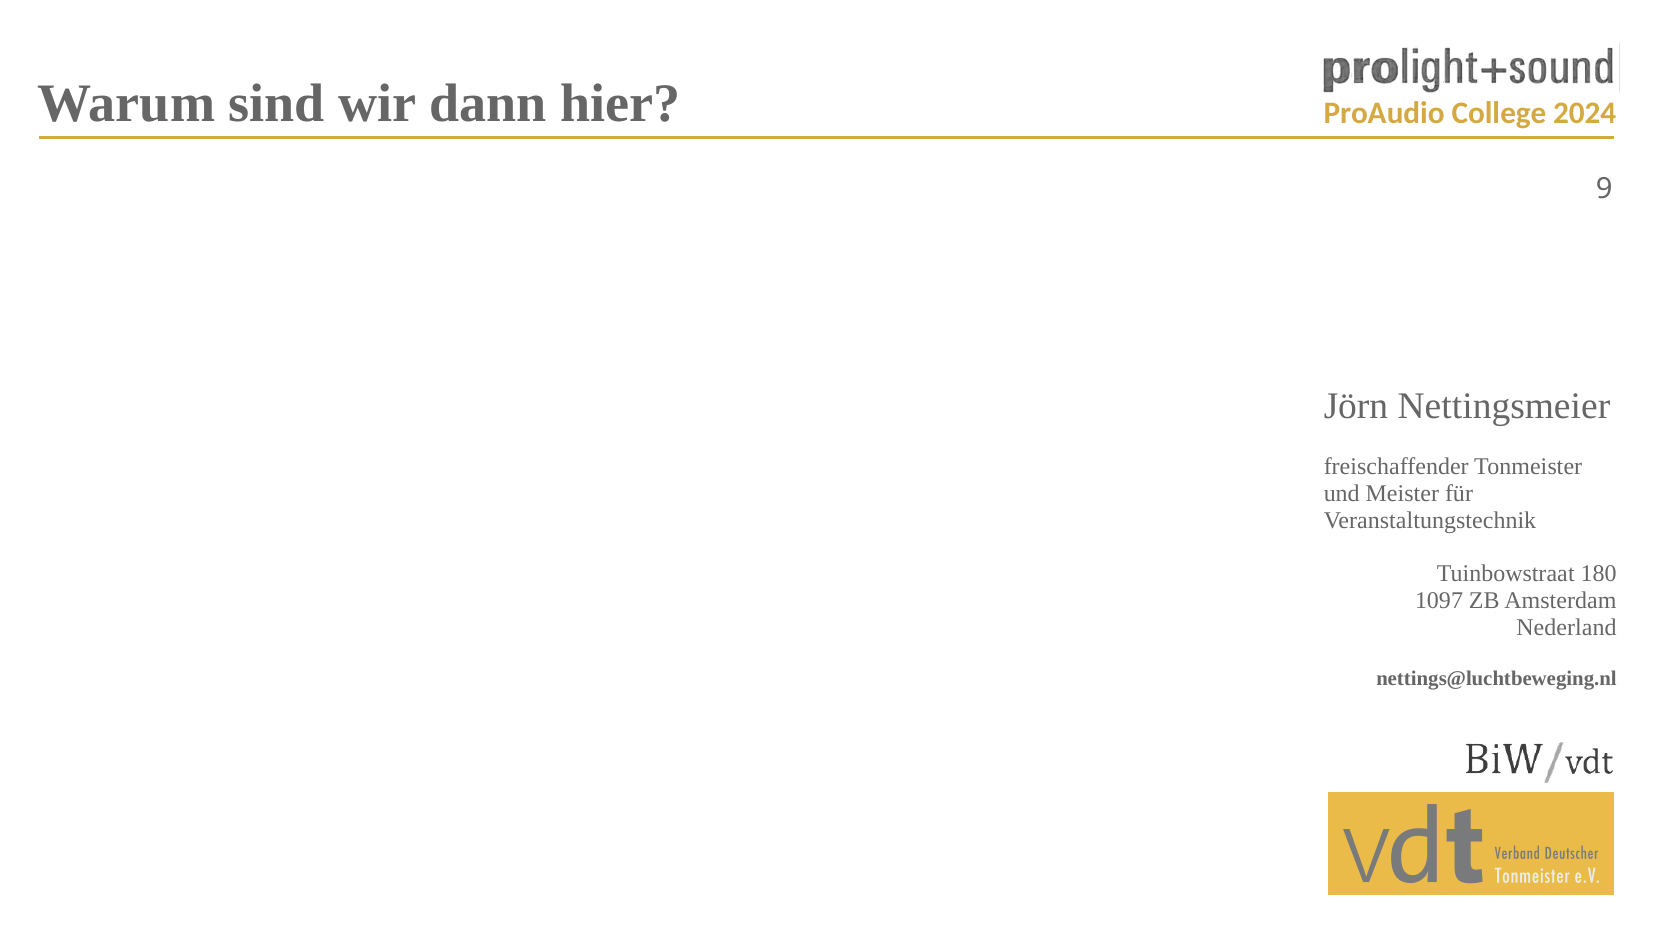

# Warum sind wir dann hier?
9